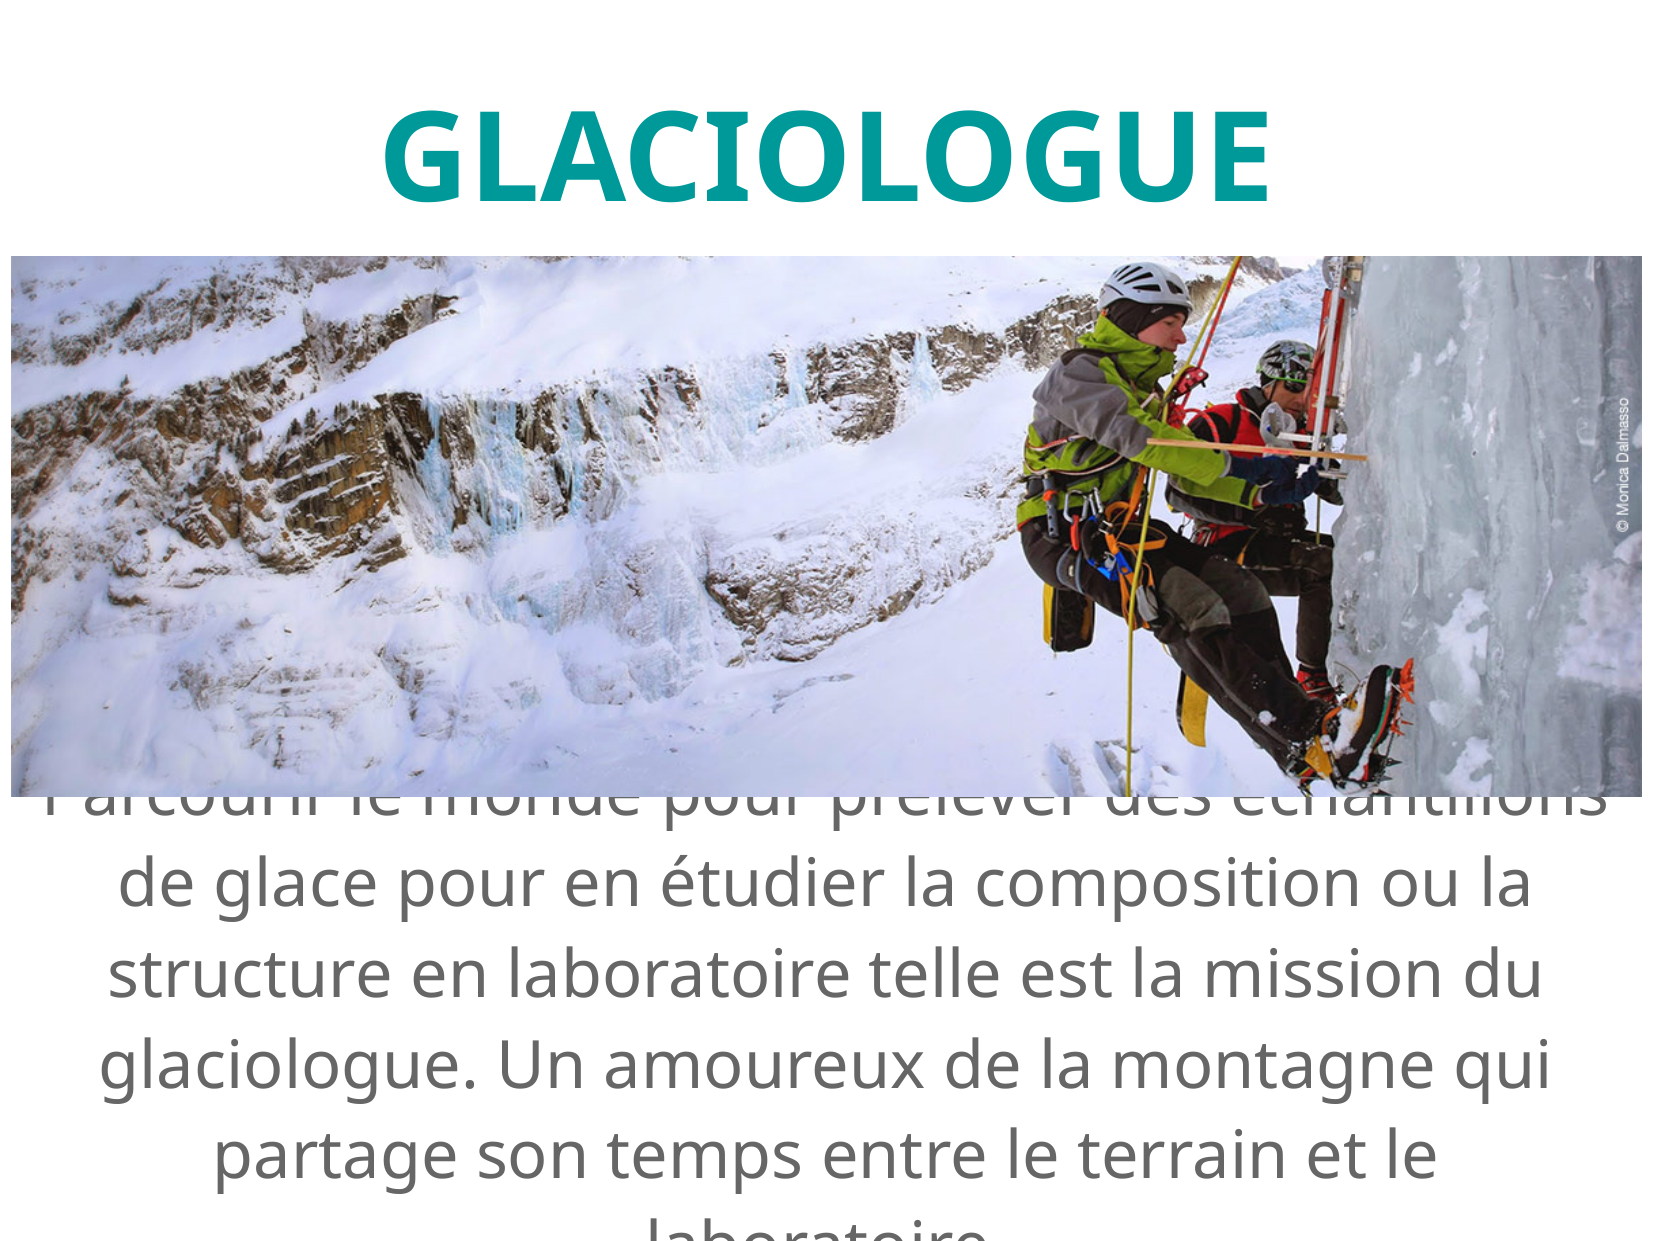

Parcourir le monde pour prélever des échantillons de glace pour en étudier la composition ou la structure en laboratoire telle est la mission du glaciologue. Un amoureux de la montagne qui partage son temps entre le terrain et le laboratoire.
# GLACIOLOGUE